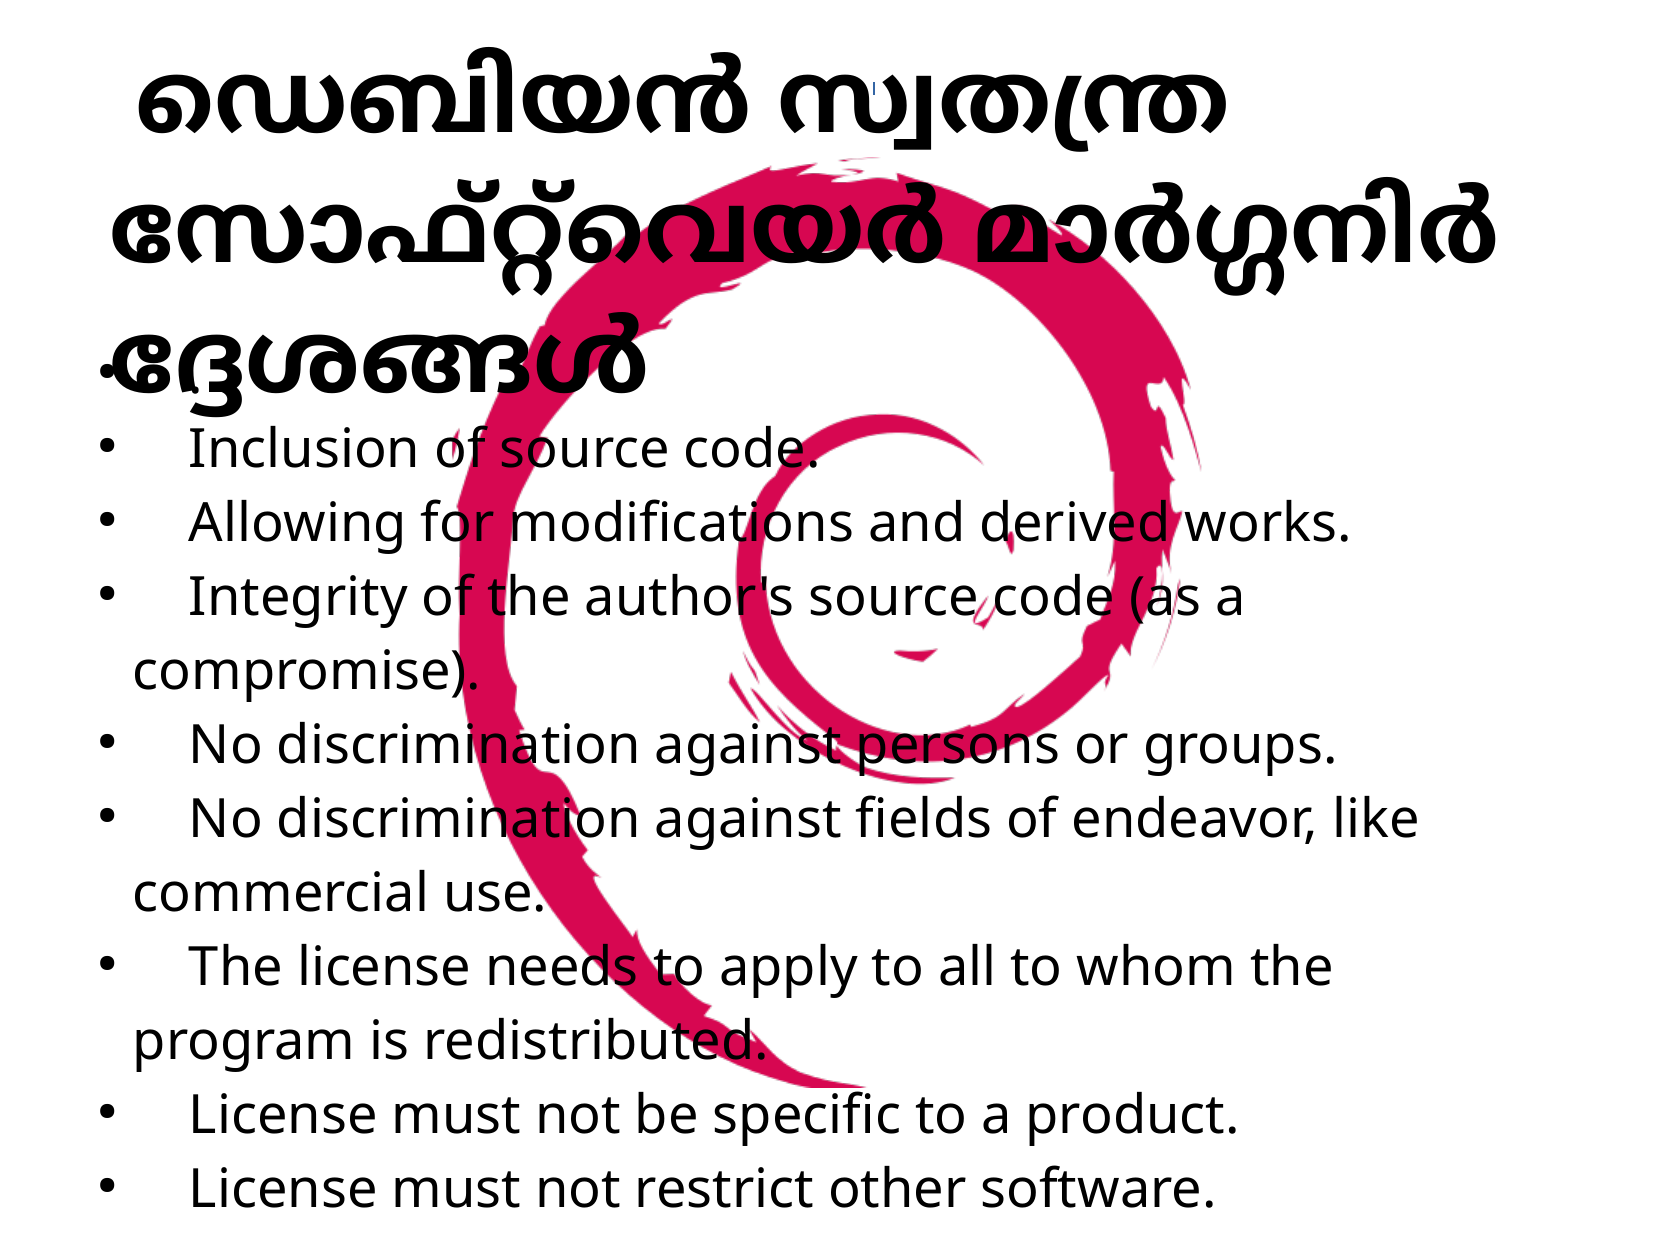

ഡെബിയന്‍ സ്വതന്ത്ര സോഫ്റ്റ്‍വെയര്‍ മാര്‍ഗ്ഗനിര്‍ദ്ദേശങ്ങള്‍
 .
 Inclusion of source code.
 Allowing for modifications and derived works.
 Integrity of the author's source code (as a compromise).
 No discrimination against persons or groups.
 No discrimination against fields of endeavor, like commercial use.
 The license needs to apply to all to whom the program is redistributed.
 License must not be specific to a product.
 License must not restrict other software.
https://en.wikipedia.org/wiki/Debian_Free_Software_Guidelines